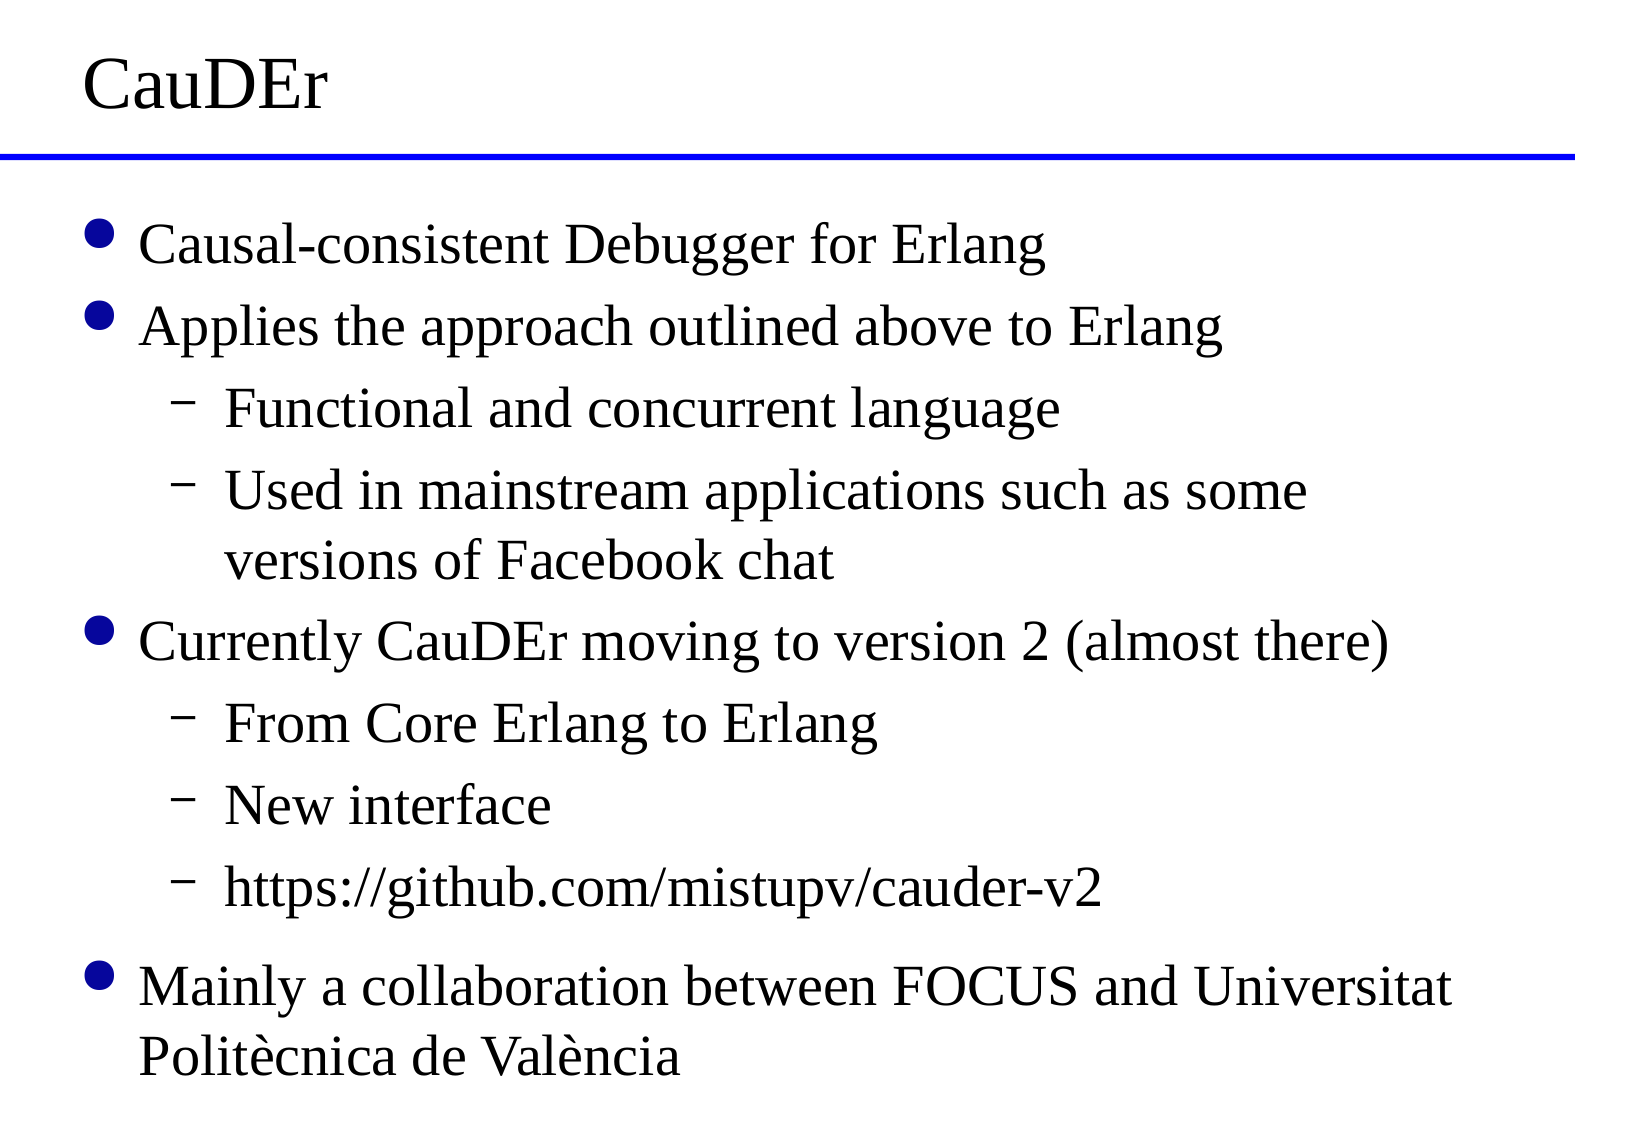

# CauDEr
Causal-consistent Debugger for Erlang
Applies the approach outlined above to Erlang
Functional and concurrent language
Used in mainstream applications such as some versions of Facebook chat
Currently CauDEr moving to version 2 (almost there)
From Core Erlang to Erlang
New interface
https://github.com/mistupv/cauder-v2
Mainly a collaboration between FOCUS and Universitat Politècnica de València